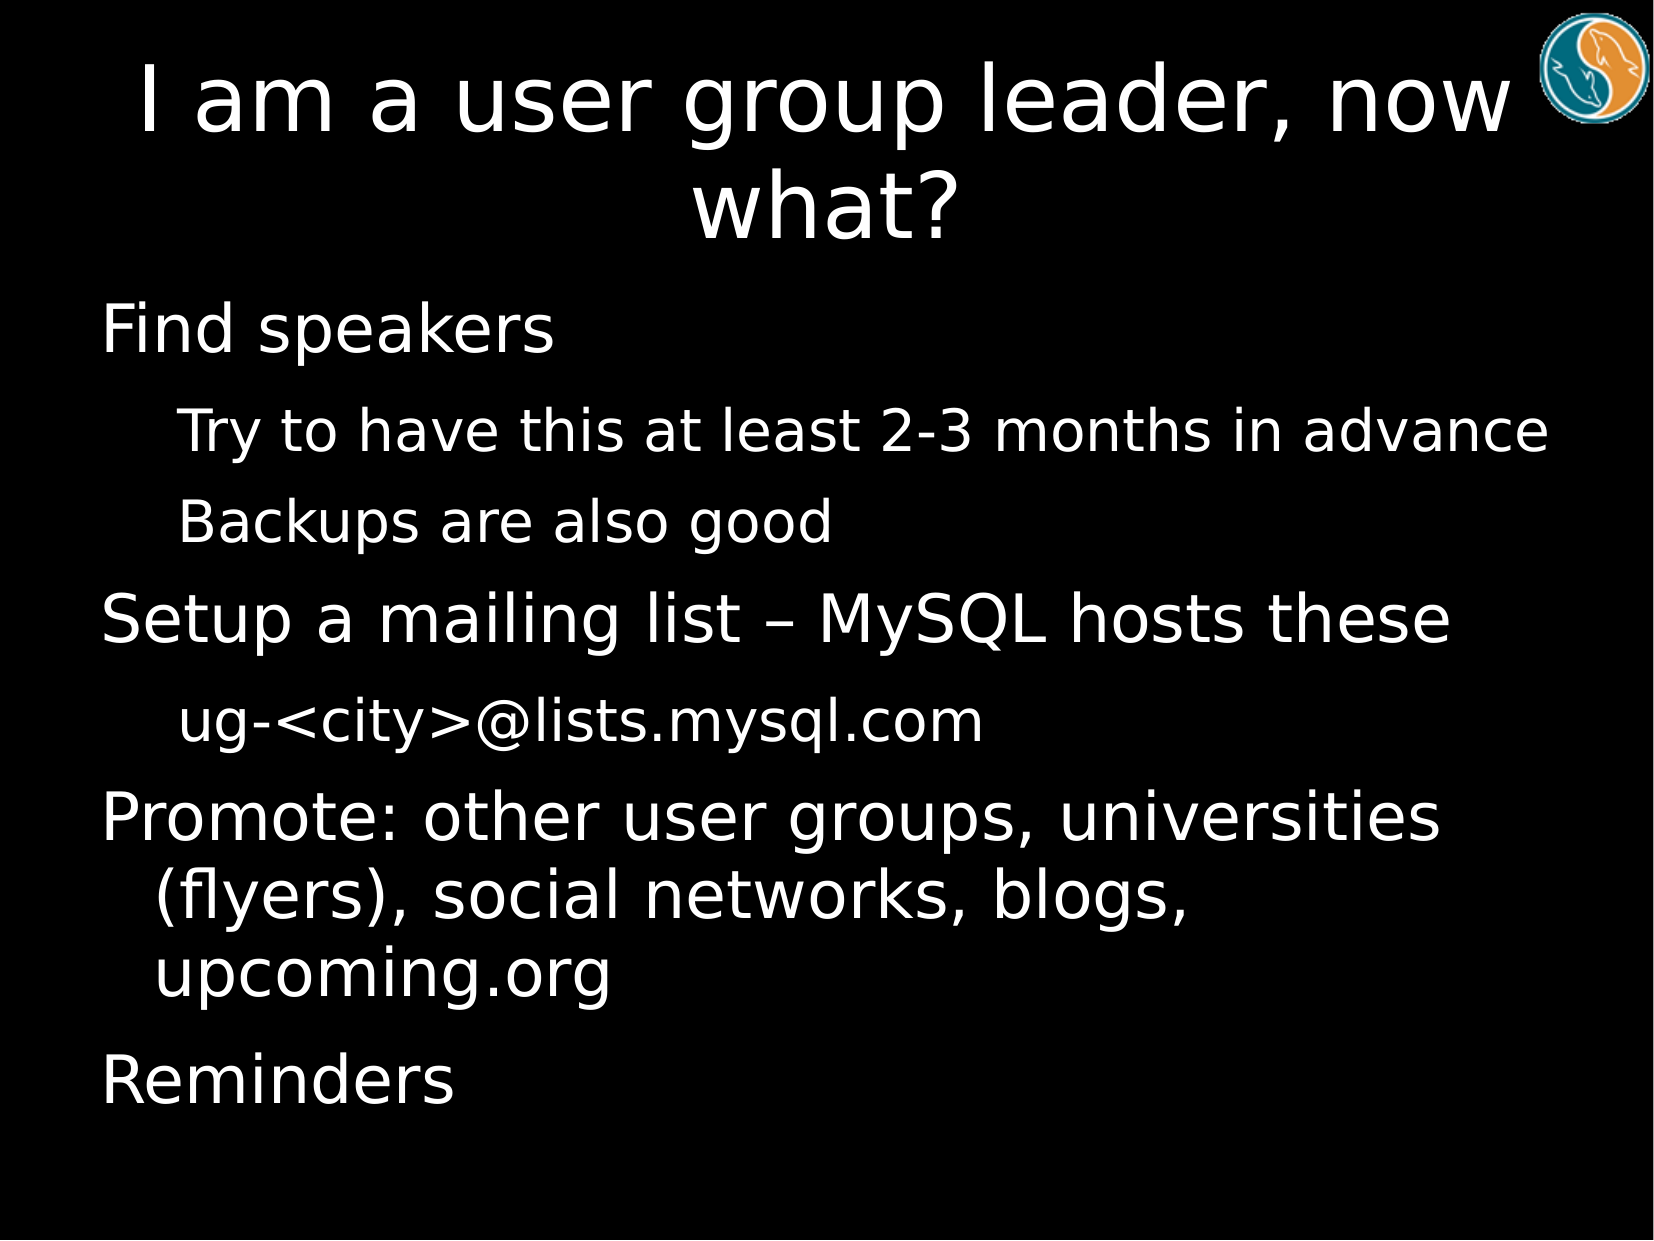

# I am a user group leader, now what?
Find speakers
Try to have this at least 2-3 months in advance
Backups are also good
Setup a mailing list – MySQL hosts these
ug-<city>@lists.mysql.com
Promote: other user groups, universities (flyers), social networks, blogs, upcoming.org
Reminders